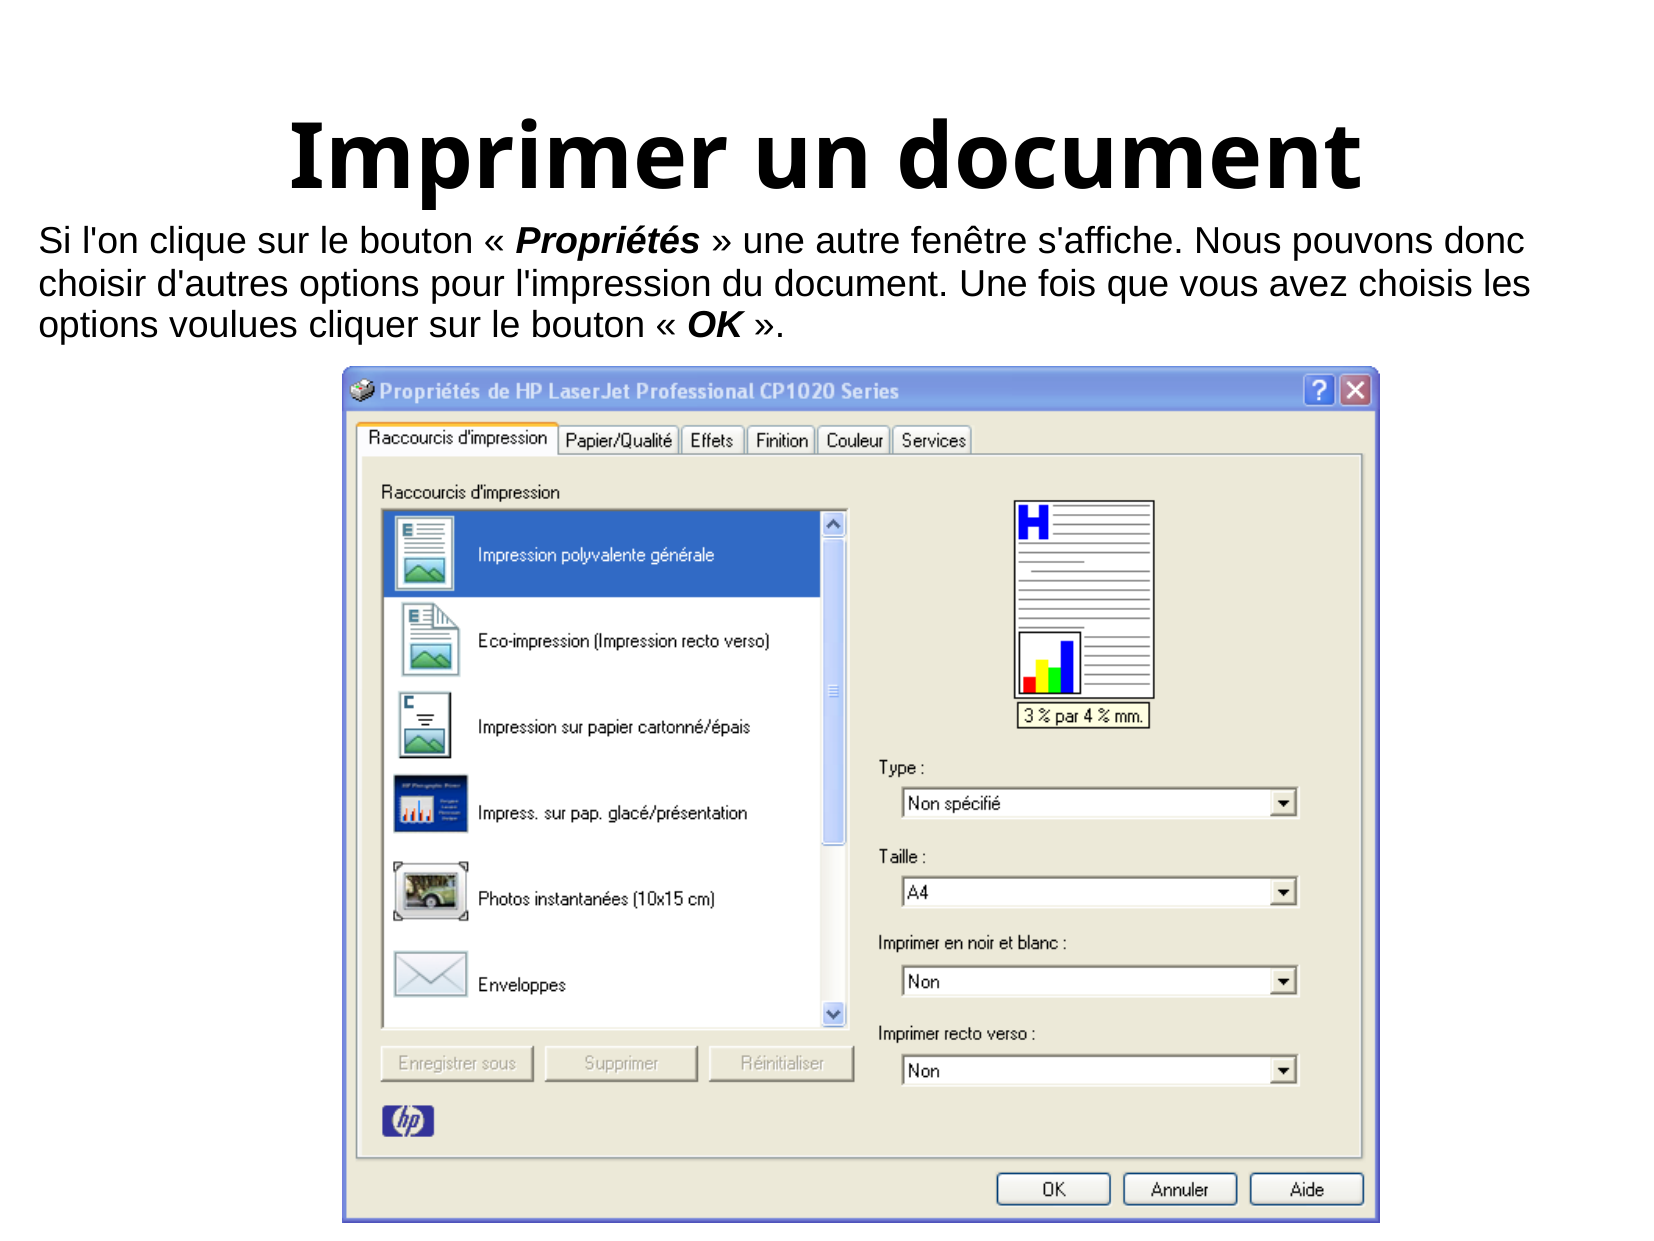

# Imprimer un document
Si l'on clique sur le bouton « Propriétés » une autre fenêtre s'affiche. Nous pouvons donc choisir d'autres options pour l'impression du document. Une fois que vous avez choisis les options voulues cliquer sur le bouton « OK ».